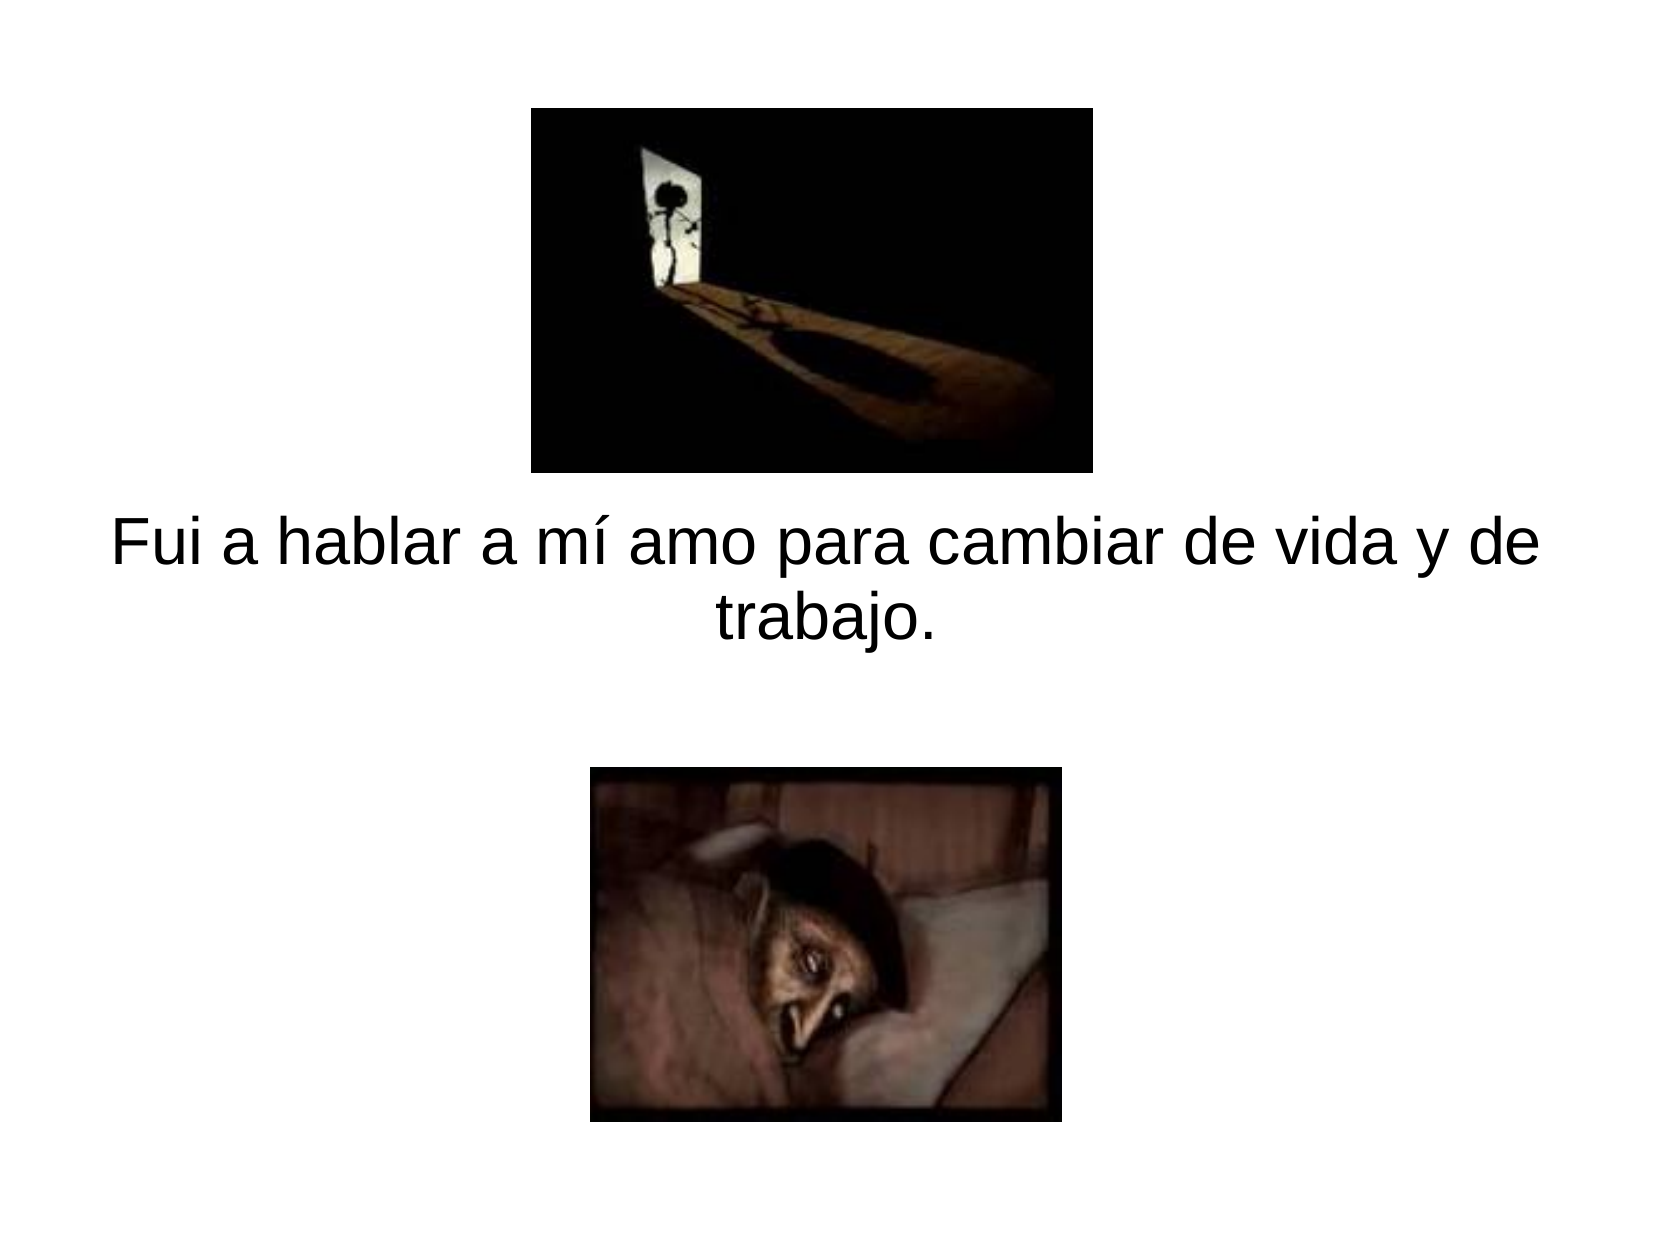

# Fui a hablar a mí amo para cambiar de vida y de trabajo.